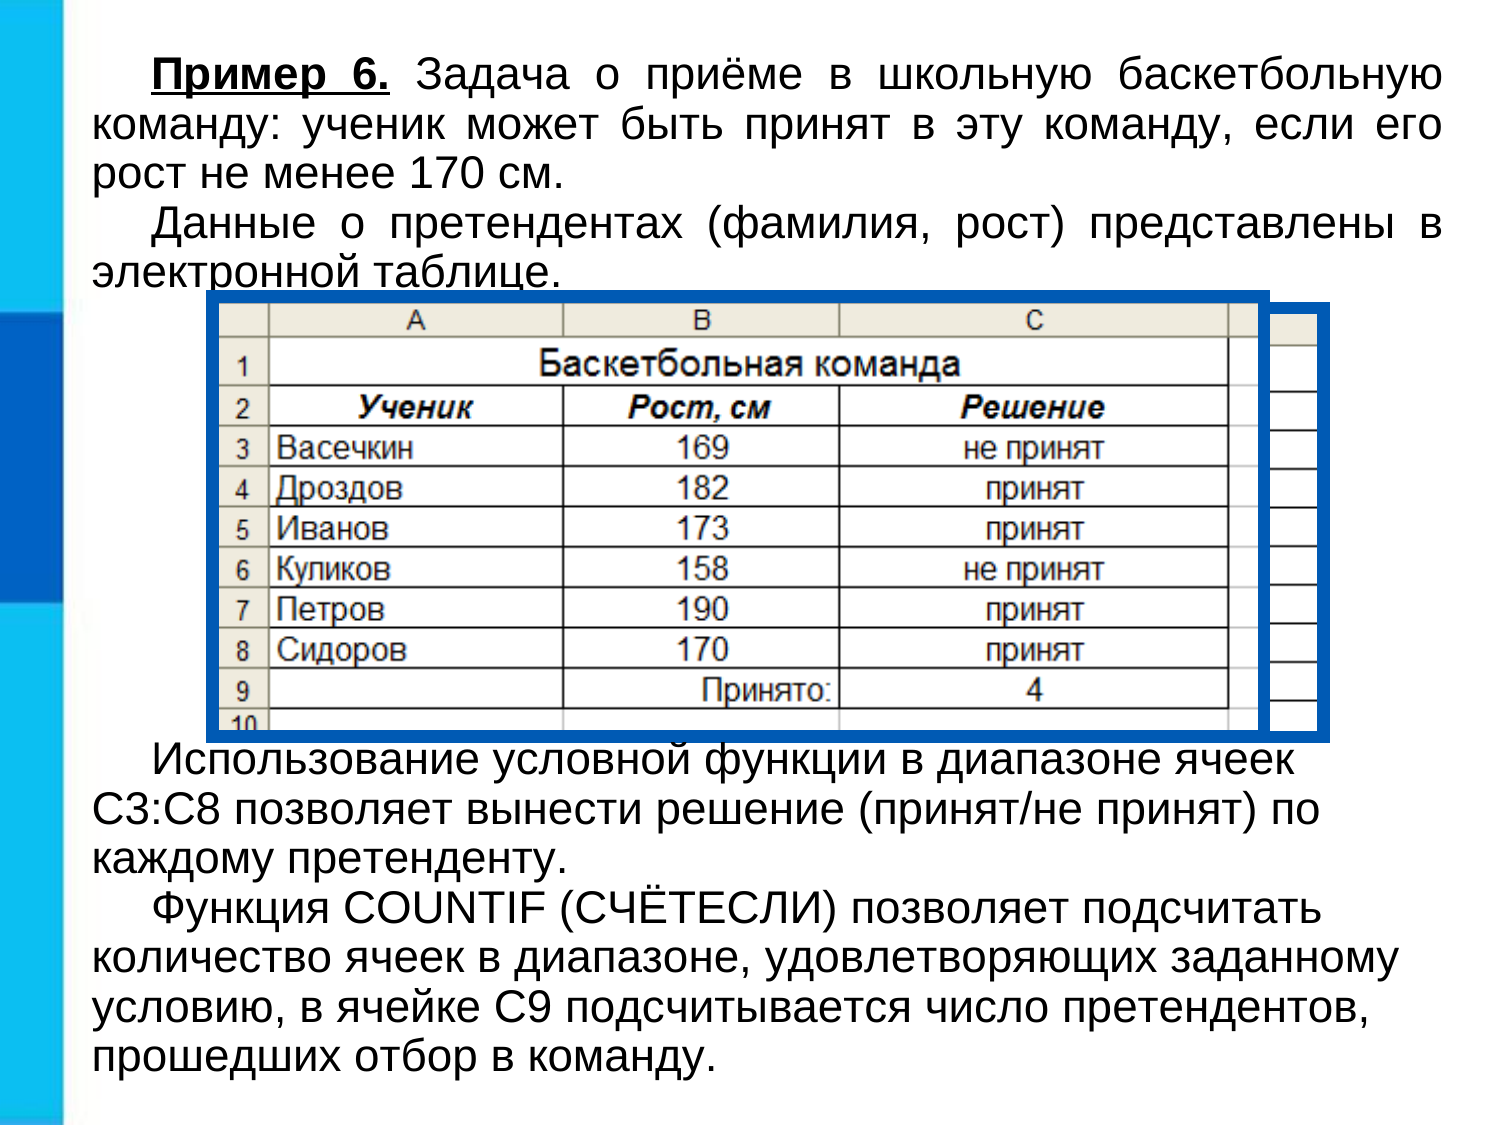

Пример 6. Задача о приёме в школьную баскетбольную команду: ученик может быть принят в эту команду, если его рост не менее 170 см.
Данные о претендентах (фамилия, рост) представлены в электронной таблице.
Использование условной функции в диапазоне ячеек С3:С8 позволяет вынести решение (принят/не принят) по каждому претенденту.
Функция COUNTIF (СЧЁТЕСЛИ) позволяет подсчитать количество ячеек в диапазоне, удовлетворяющих заданному условию, в ячейке С9 подсчитывается число претендентов, прошедших отбор в команду.